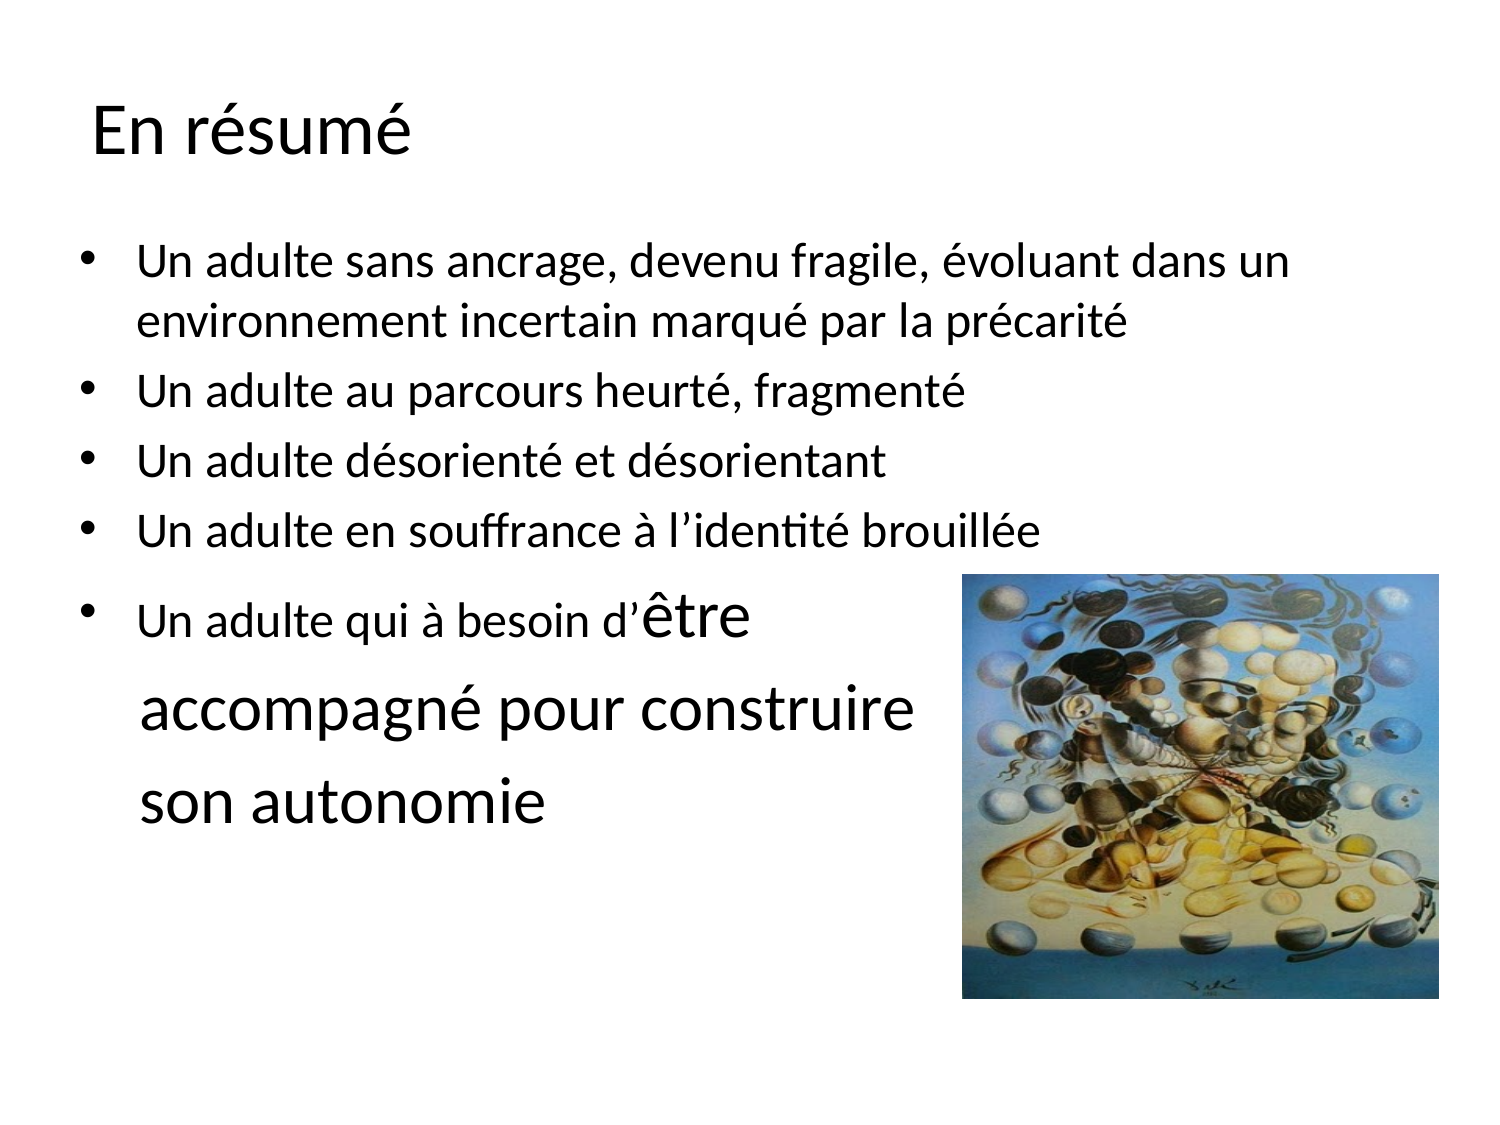

# En résumé
Un adulte sans ancrage, devenu fragile, évoluant dans un environnement incertain marqué par la précarité
Un adulte au parcours heurté, fragmenté
Un adulte désorienté et désorientant
Un adulte en souffrance à l’identité brouillée
Un adulte qui à besoin d’être
 accompagné pour construire
 son autonomie